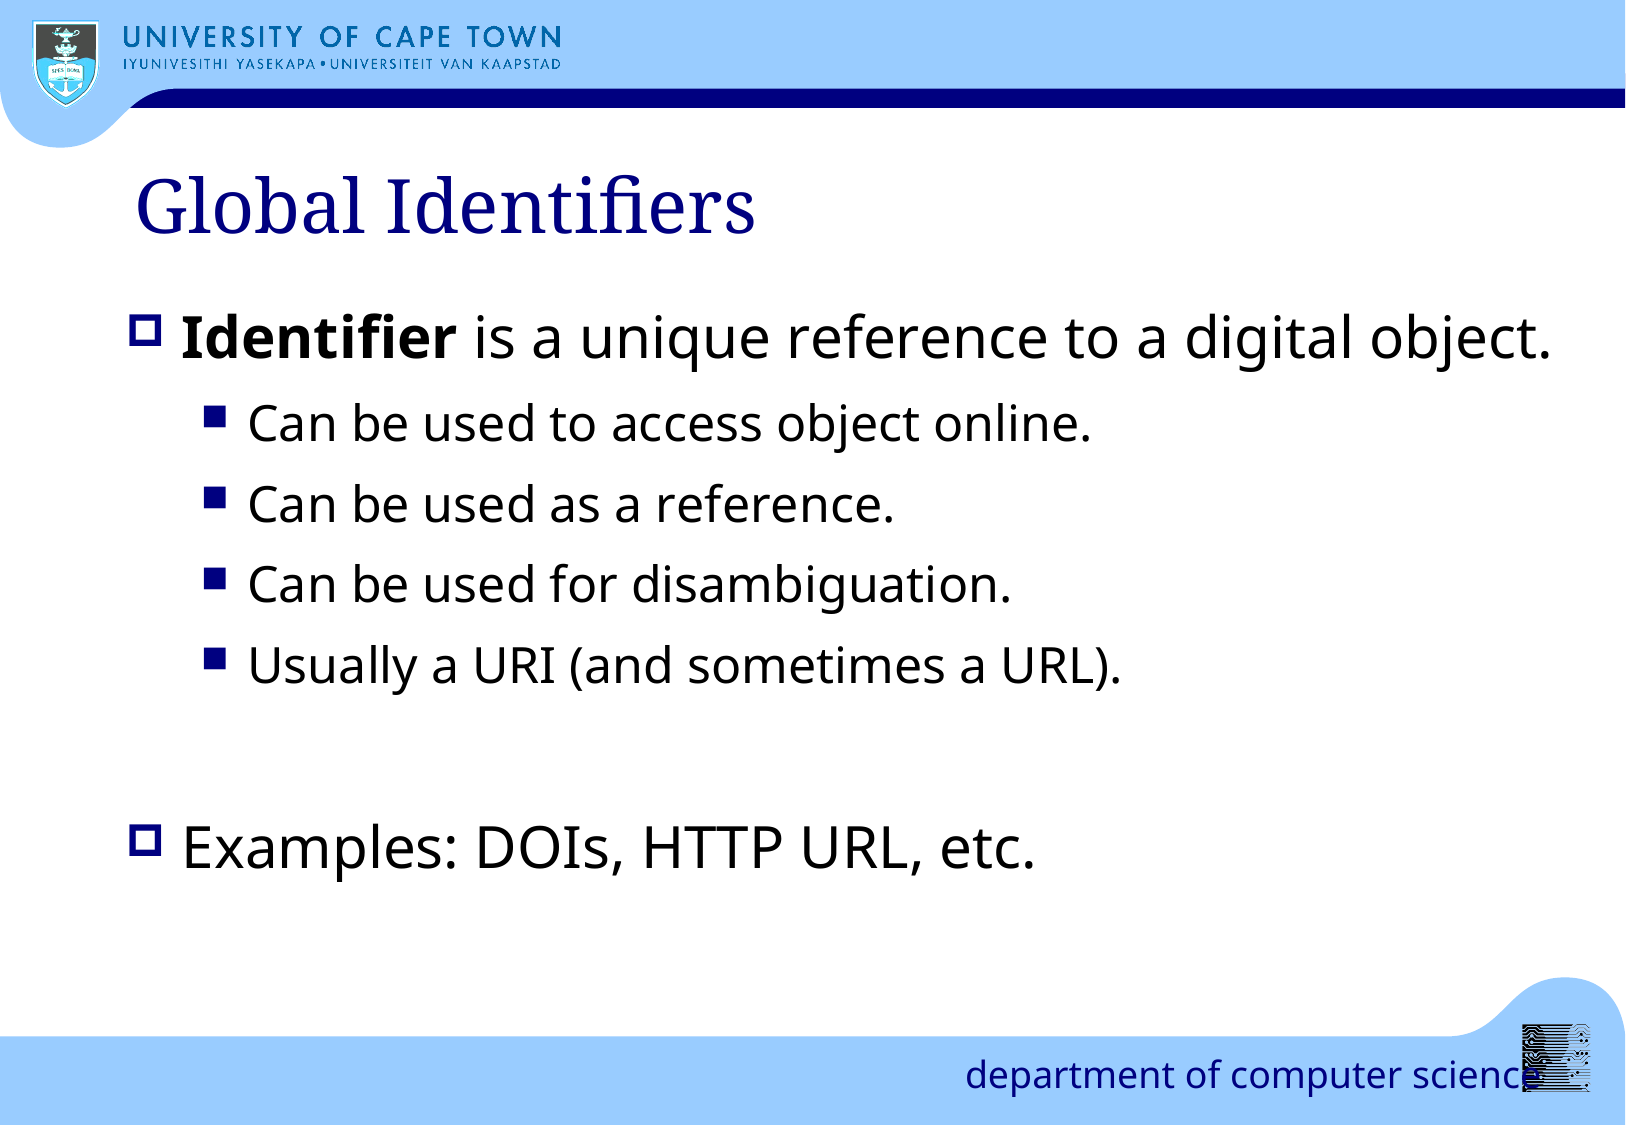

# Global Identifiers
Identifier is a unique reference to a digital object.
Can be used to access object online.
Can be used as a reference.
Can be used for disambiguation.
Usually a URI (and sometimes a URL).
Examples: DOIs, HTTP URL, etc.